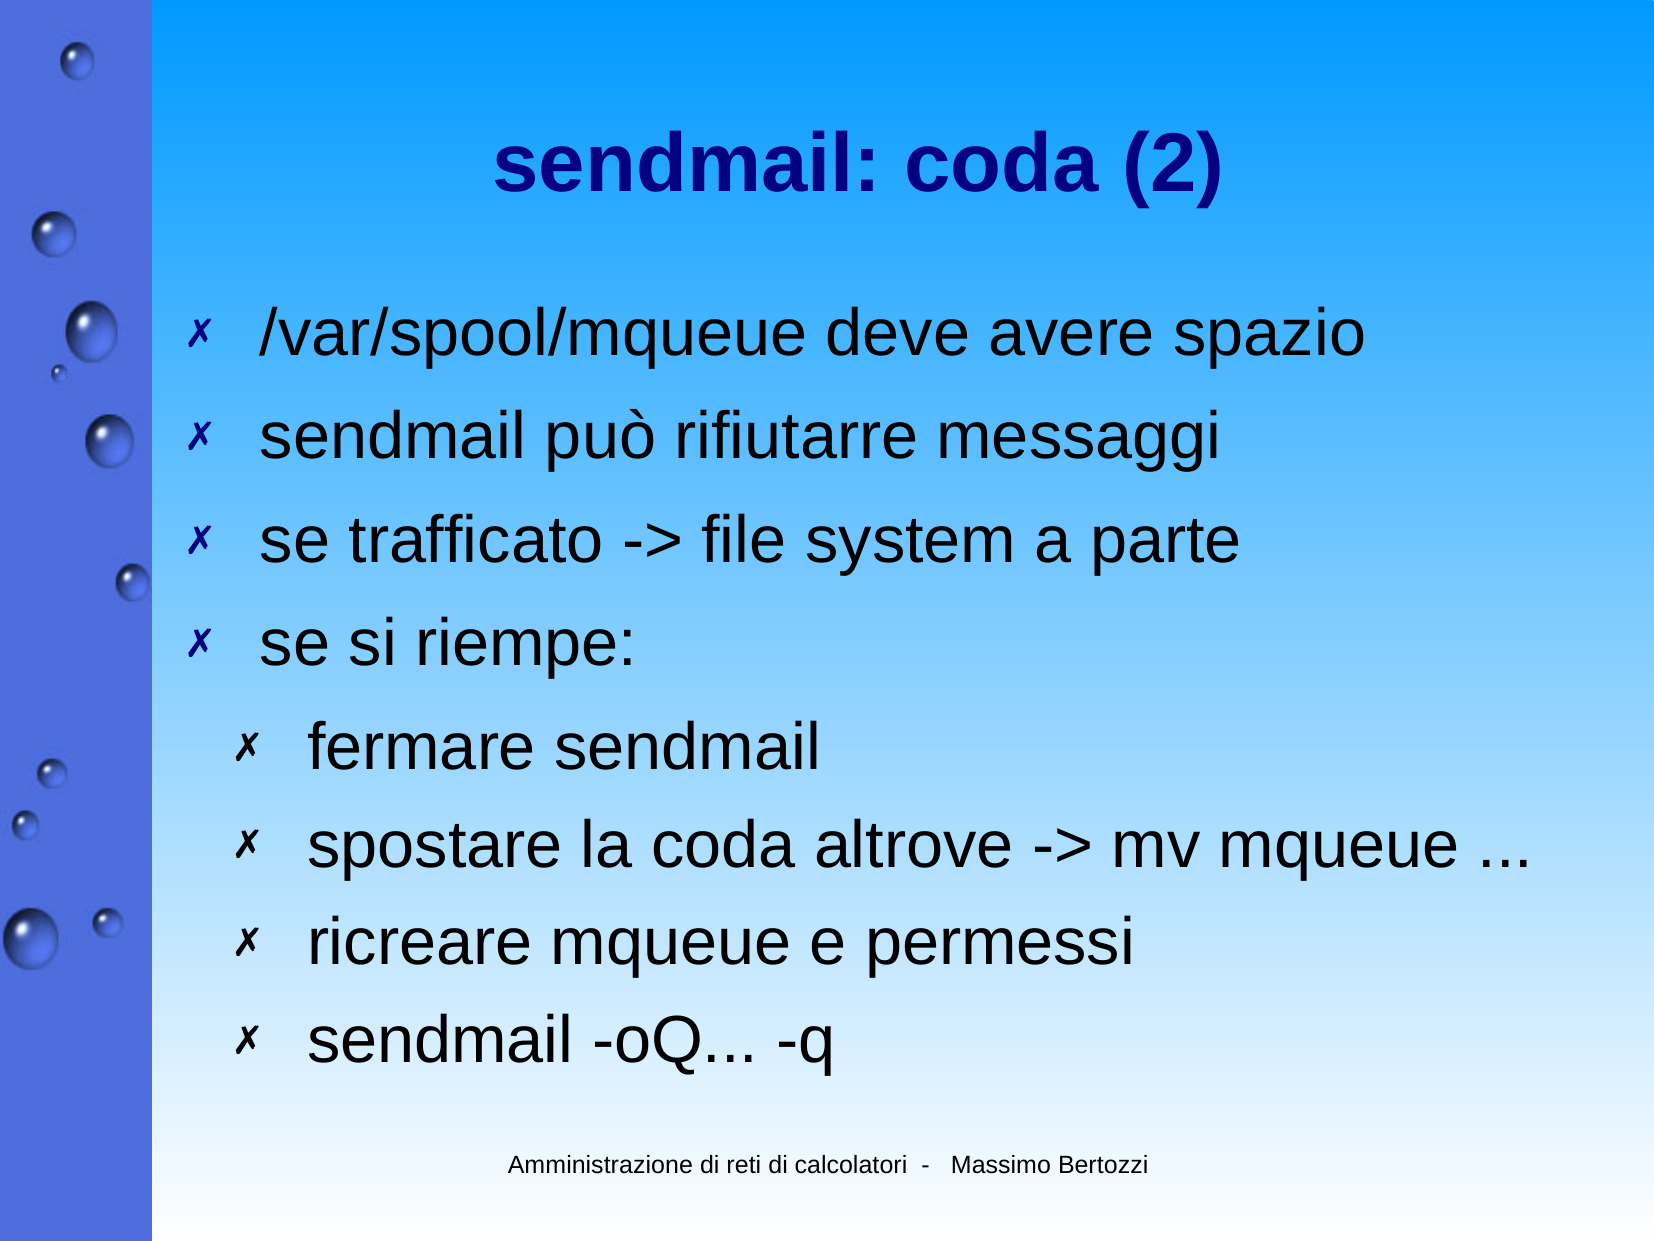

# sendmail: coda (2)
/var/spool/mqueue deve avere spazio
sendmail può rifiutarre messaggi
se trafficato -> file system a parte
se si riempe:
fermare sendmail
spostare la coda altrove -> mv mqueue ...
ricreare mqueue e permessi
sendmail -oQ... -q